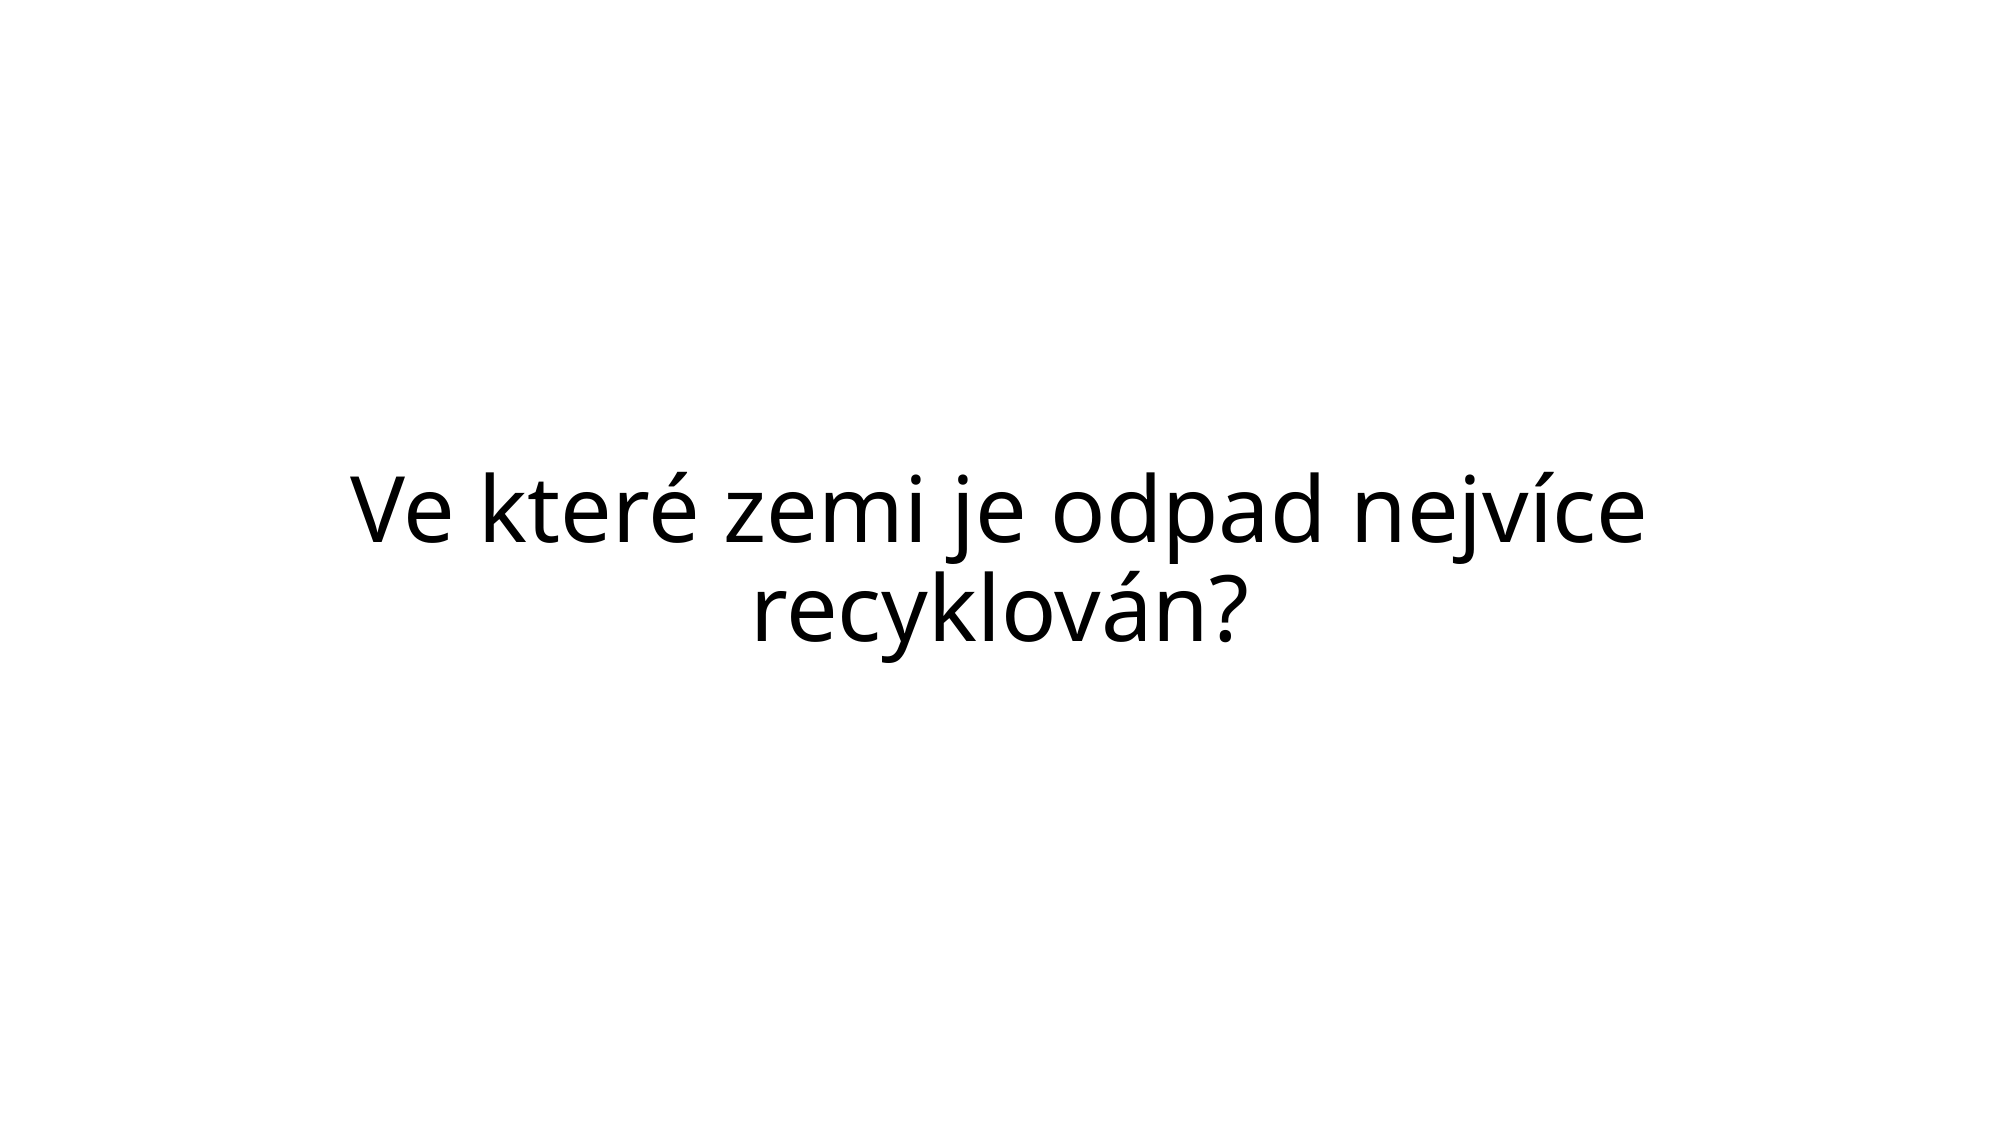

# Ve které zemi je odpad nejvíce recyklován?